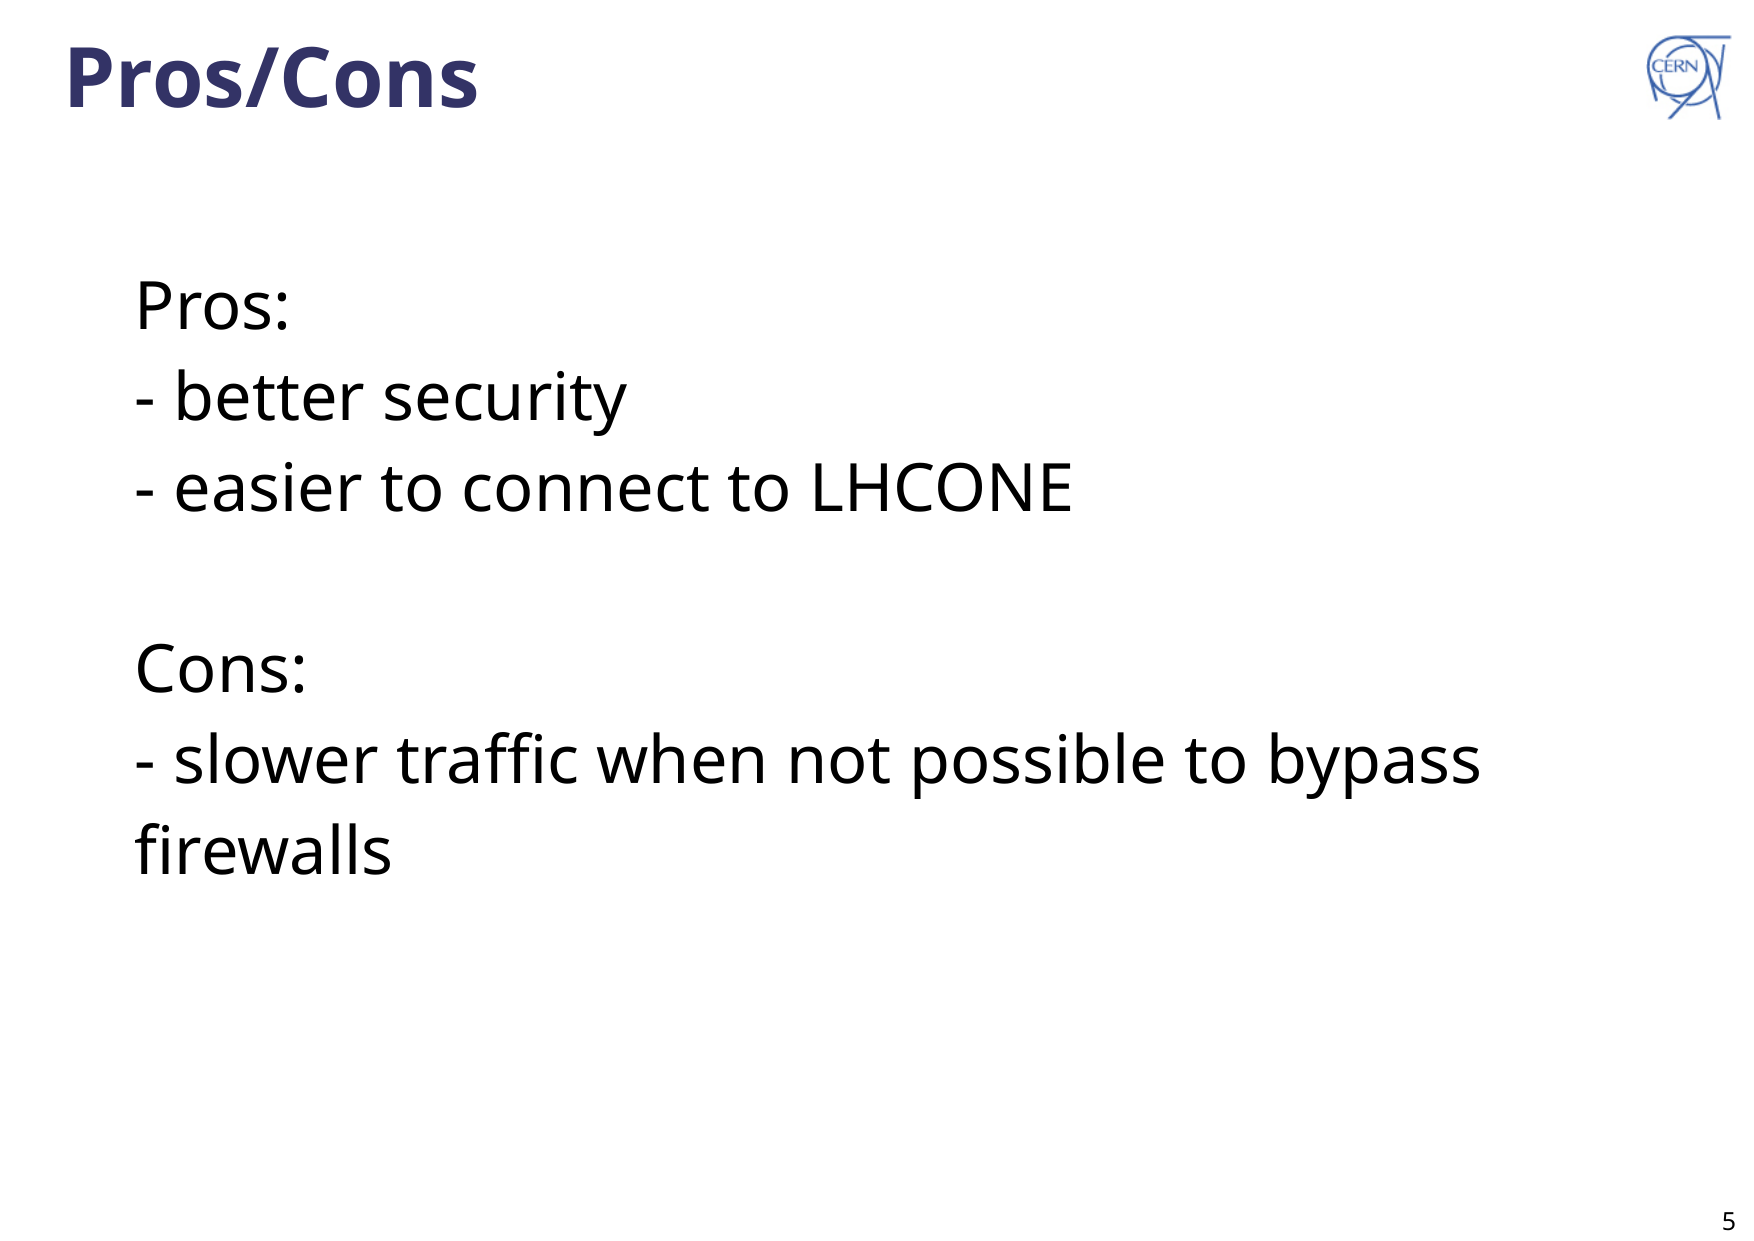

# Pros/Cons
Pros:
- better security
- easier to connect to LHCONE
Cons:
- slower traffic when not possible to bypass firewalls
5